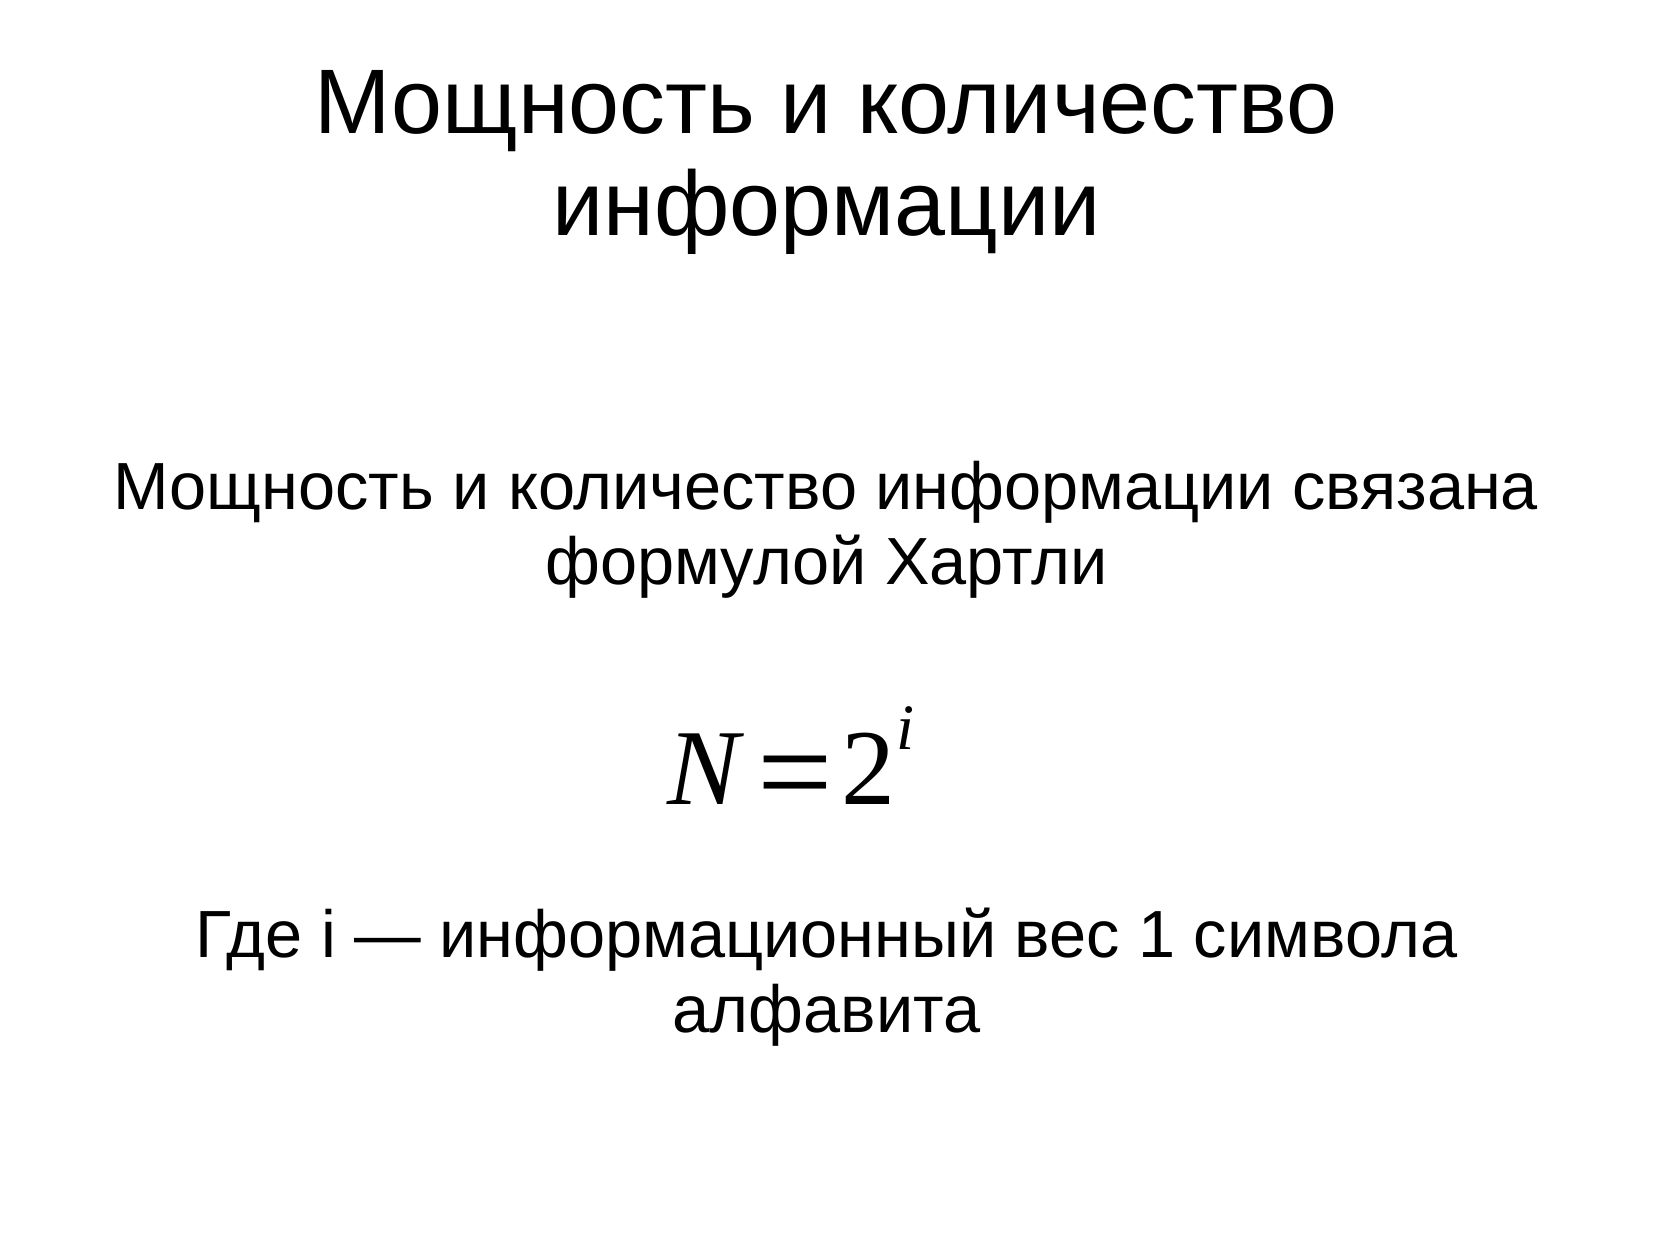

# Мощность и количество информации
Мощность и количество информации связана формулой Хартли
Где i — информационный вес 1 символа алфавита